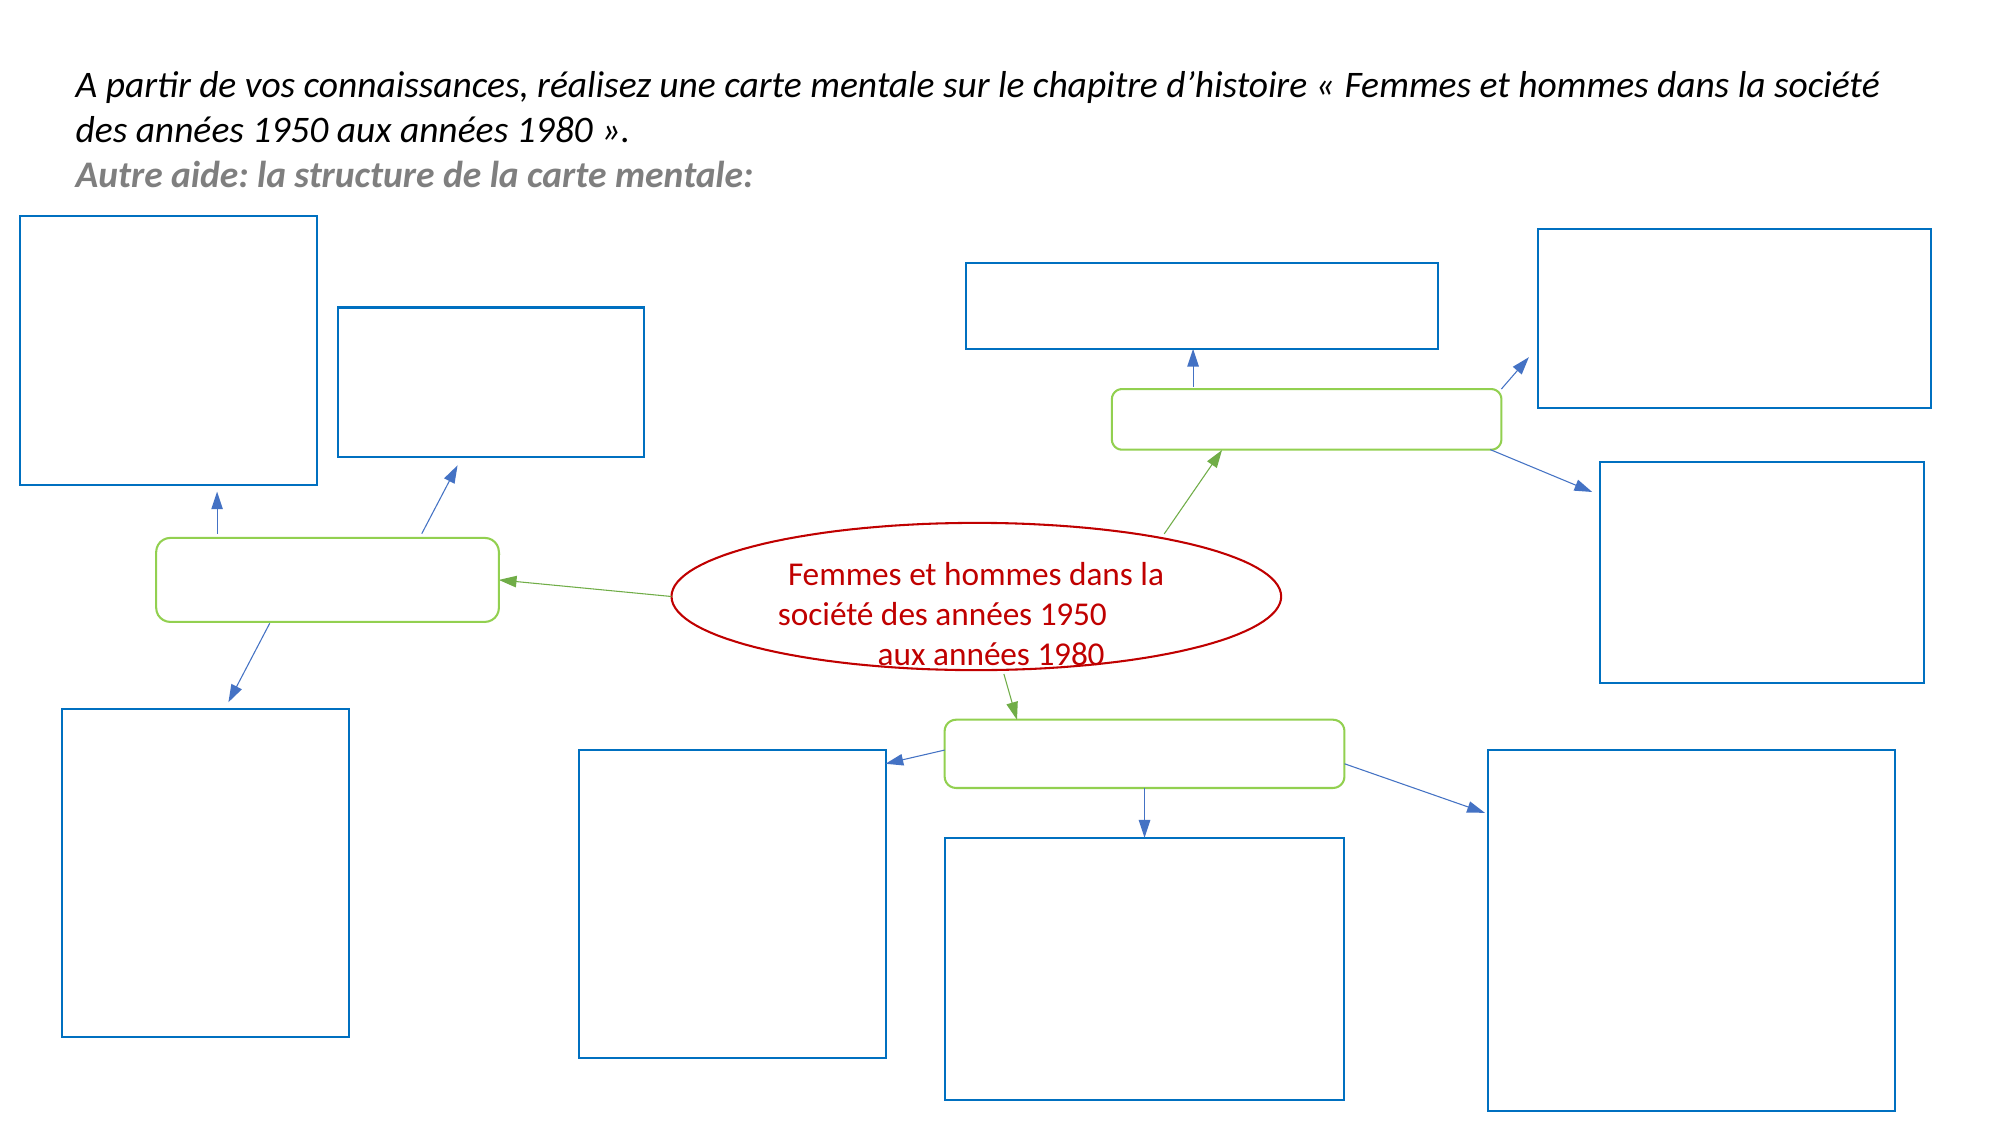

A partir de vos connaissances, réalisez une carte mentale sur le chapitre d’histoire « Femmes et hommes dans la société des années 1950 aux années 1980 ».
Autre aide: la structure de la carte mentale:
Femmes et hommes dans la société des années 1950 aux années 1980